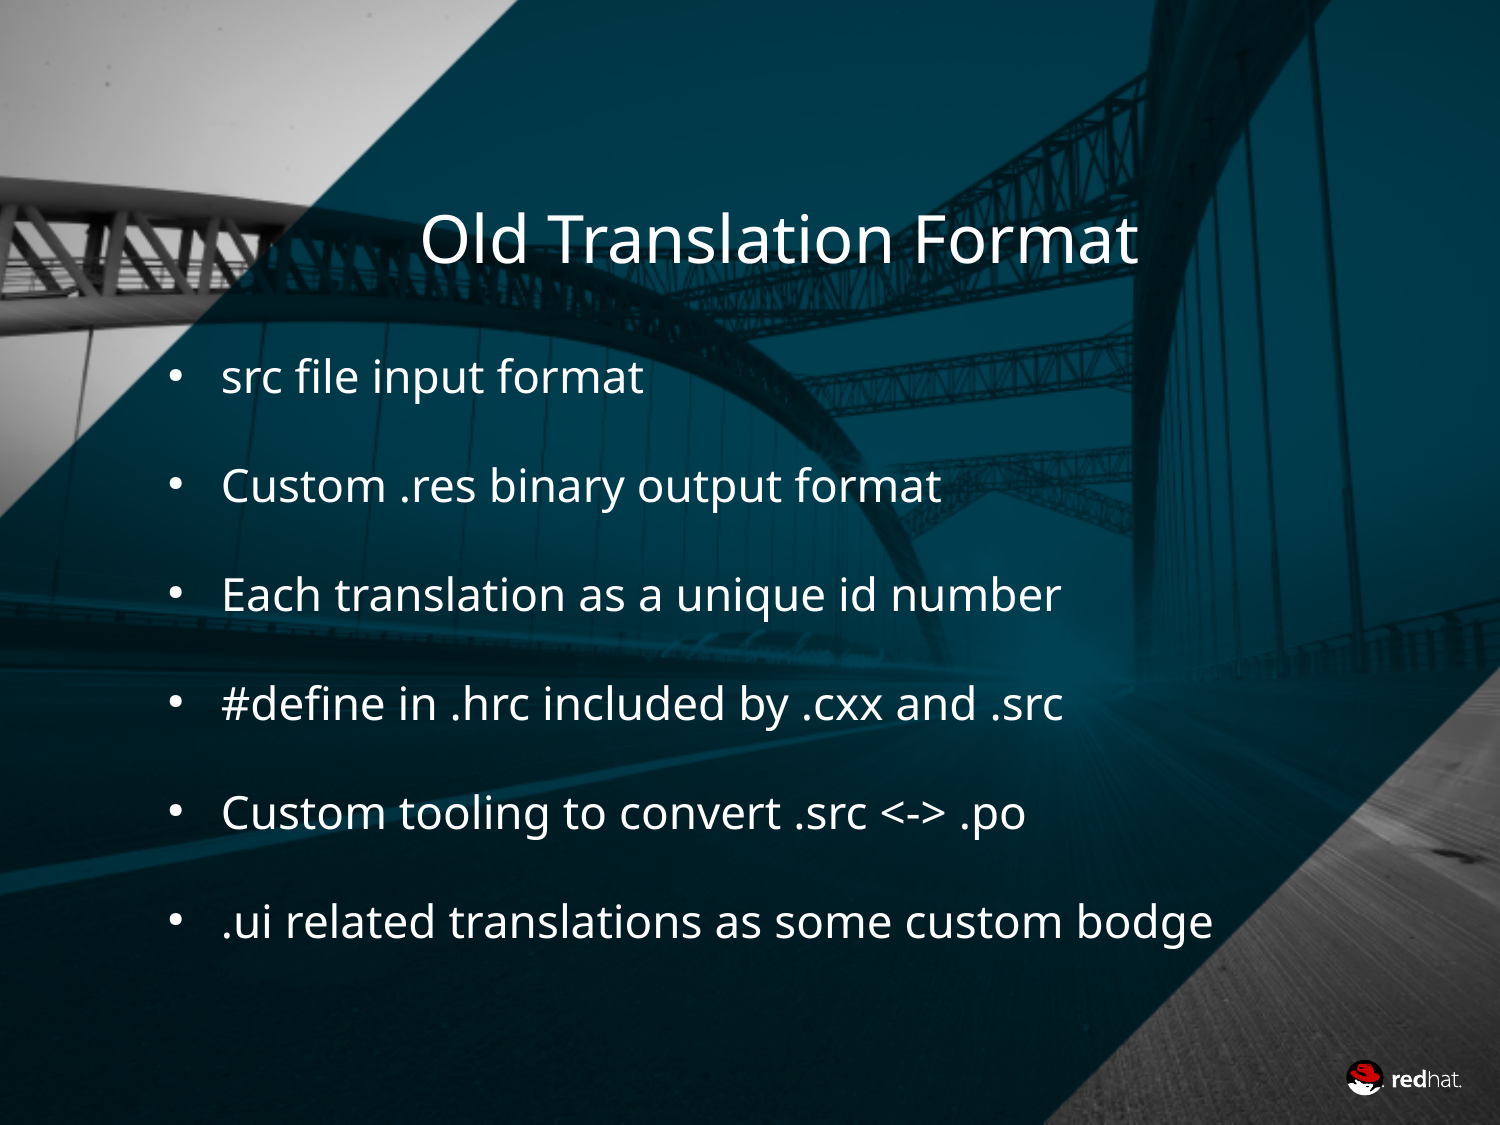

# Old Translation Format
src file input format
Custom .res binary output format
Each translation as a unique id number
#define in .hrc included by .cxx and .src
Custom tooling to convert .src <-> .po
.ui related translations as some custom bodge
INSERT DESIGNATOR, IF NEEDED
11